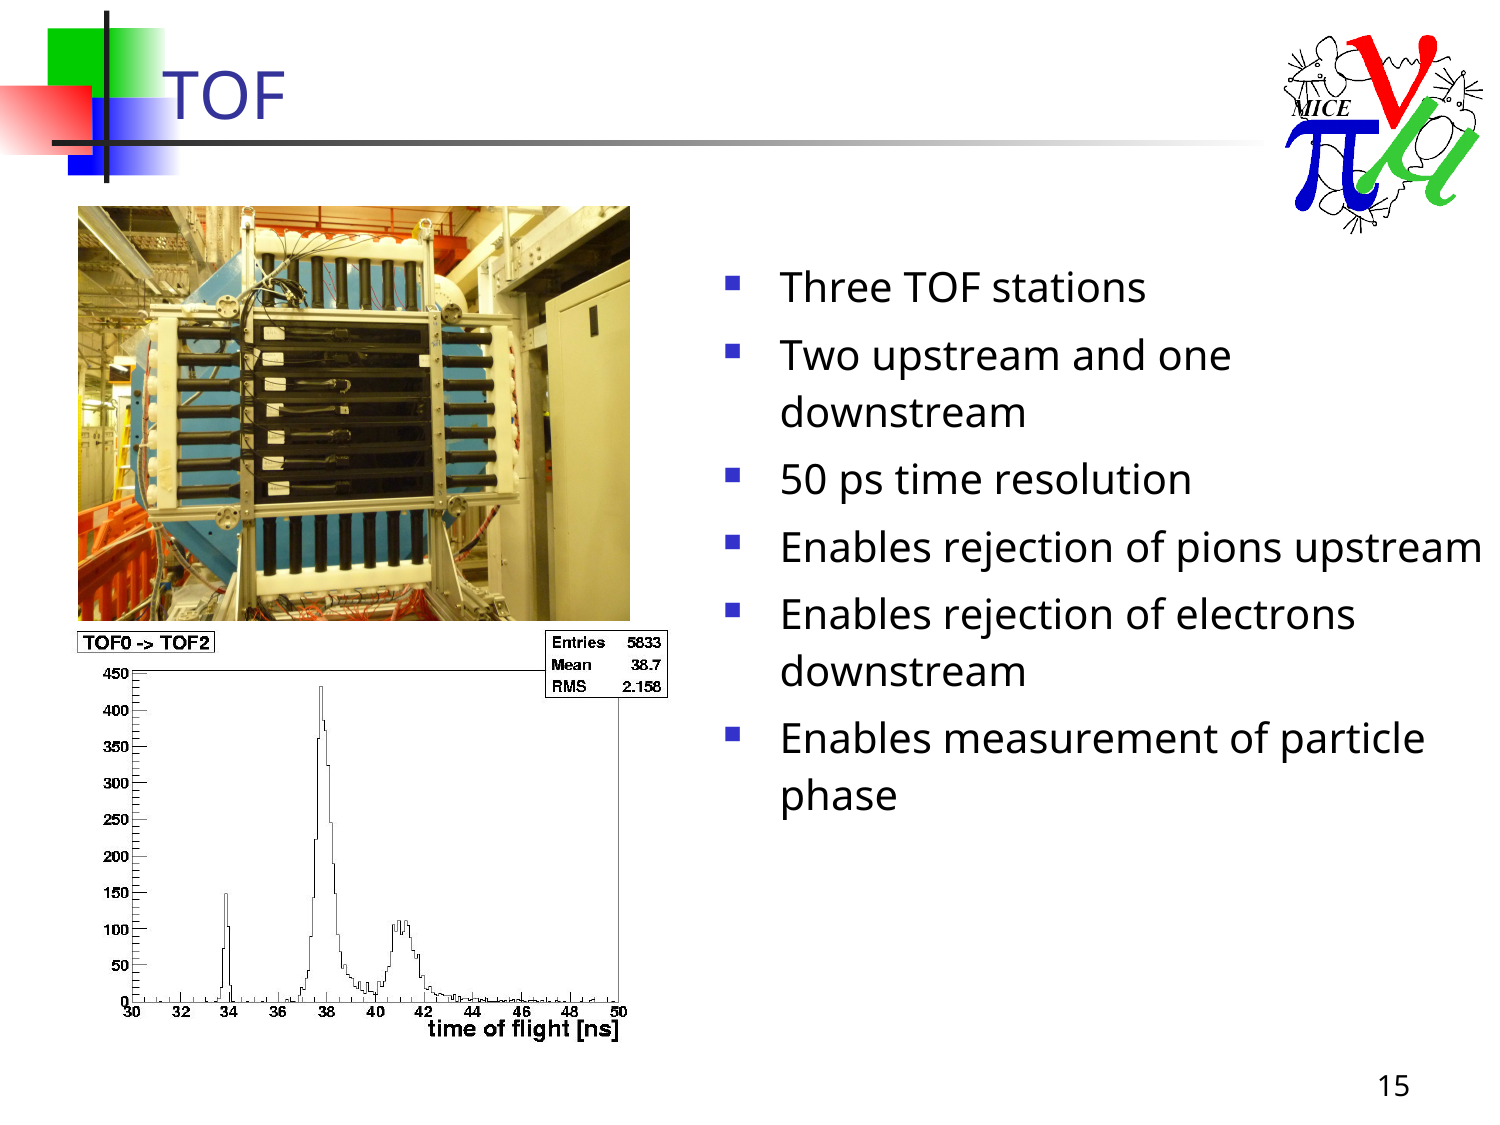

# TOF
Three TOF stations
Two upstream and one downstream
50 ps time resolution
Enables rejection of pions upstream
Enables rejection of electrons downstream
Enables measurement of particle phase
15